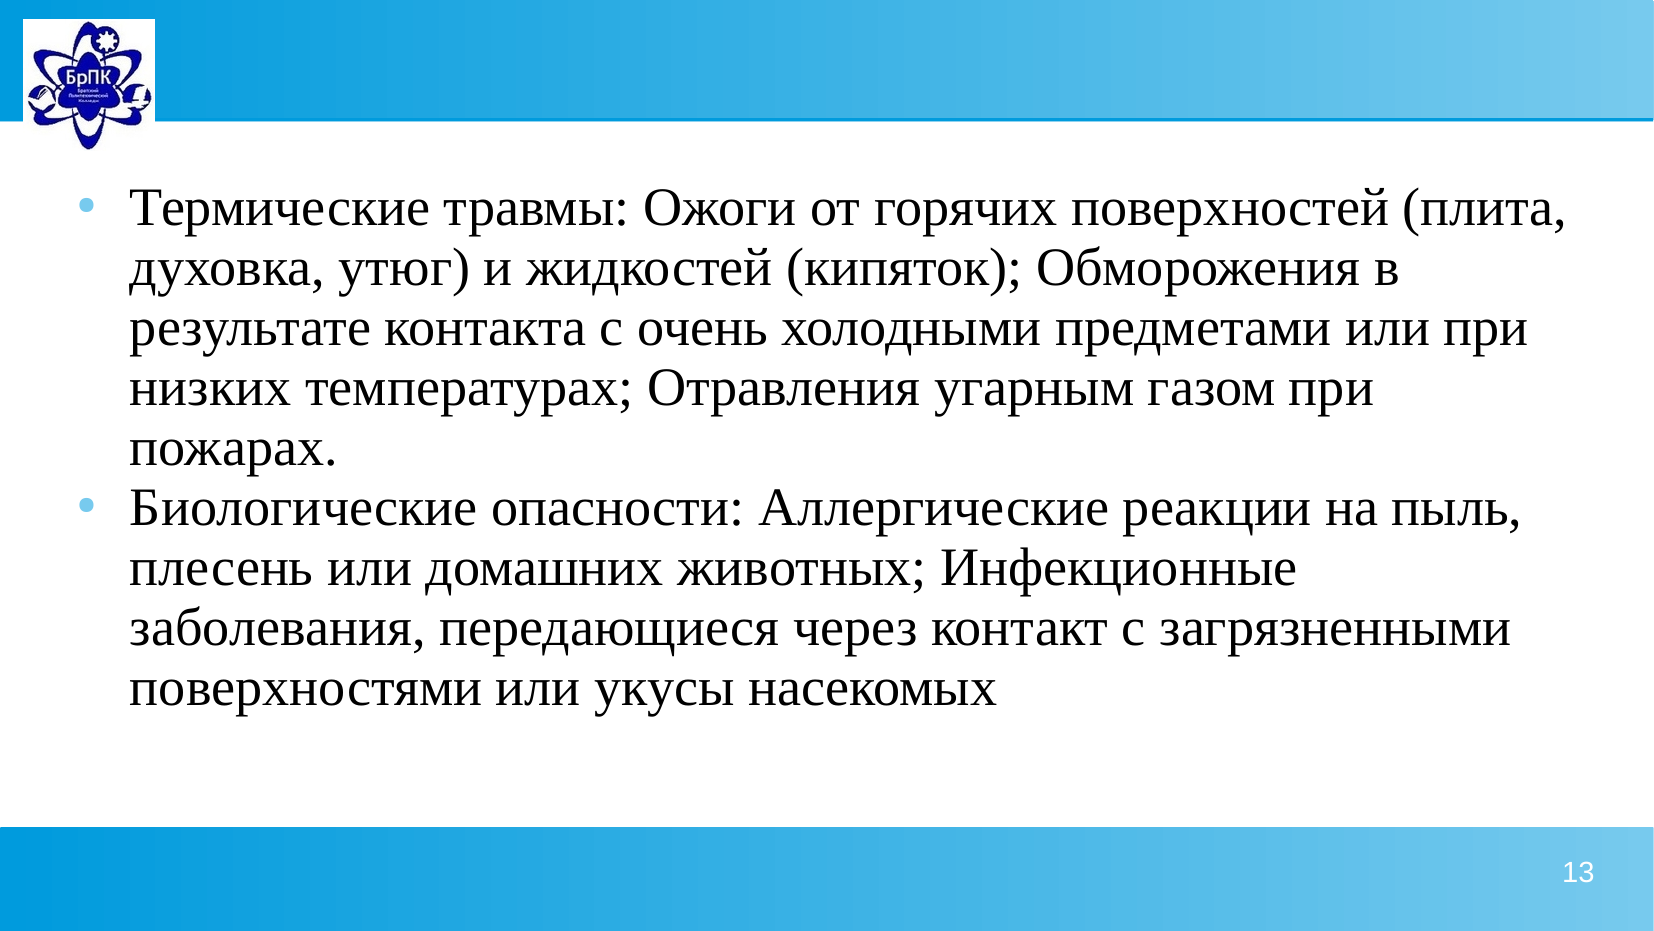

# Термические травмы: Ожоги от горячих поверхностей (плита, духовка, утюг) и жидкостей (кипяток); Обморожения в результате контакта с очень холодными предметами или при низких температурах; Отравления угарным газом при пожарах.
Биологические опасности: Аллергические реакции на пыль, плесень или домашних животных; Инфекционные заболевания, передающиеся через контакт с загрязненными поверхностями или укусы насекомых
13